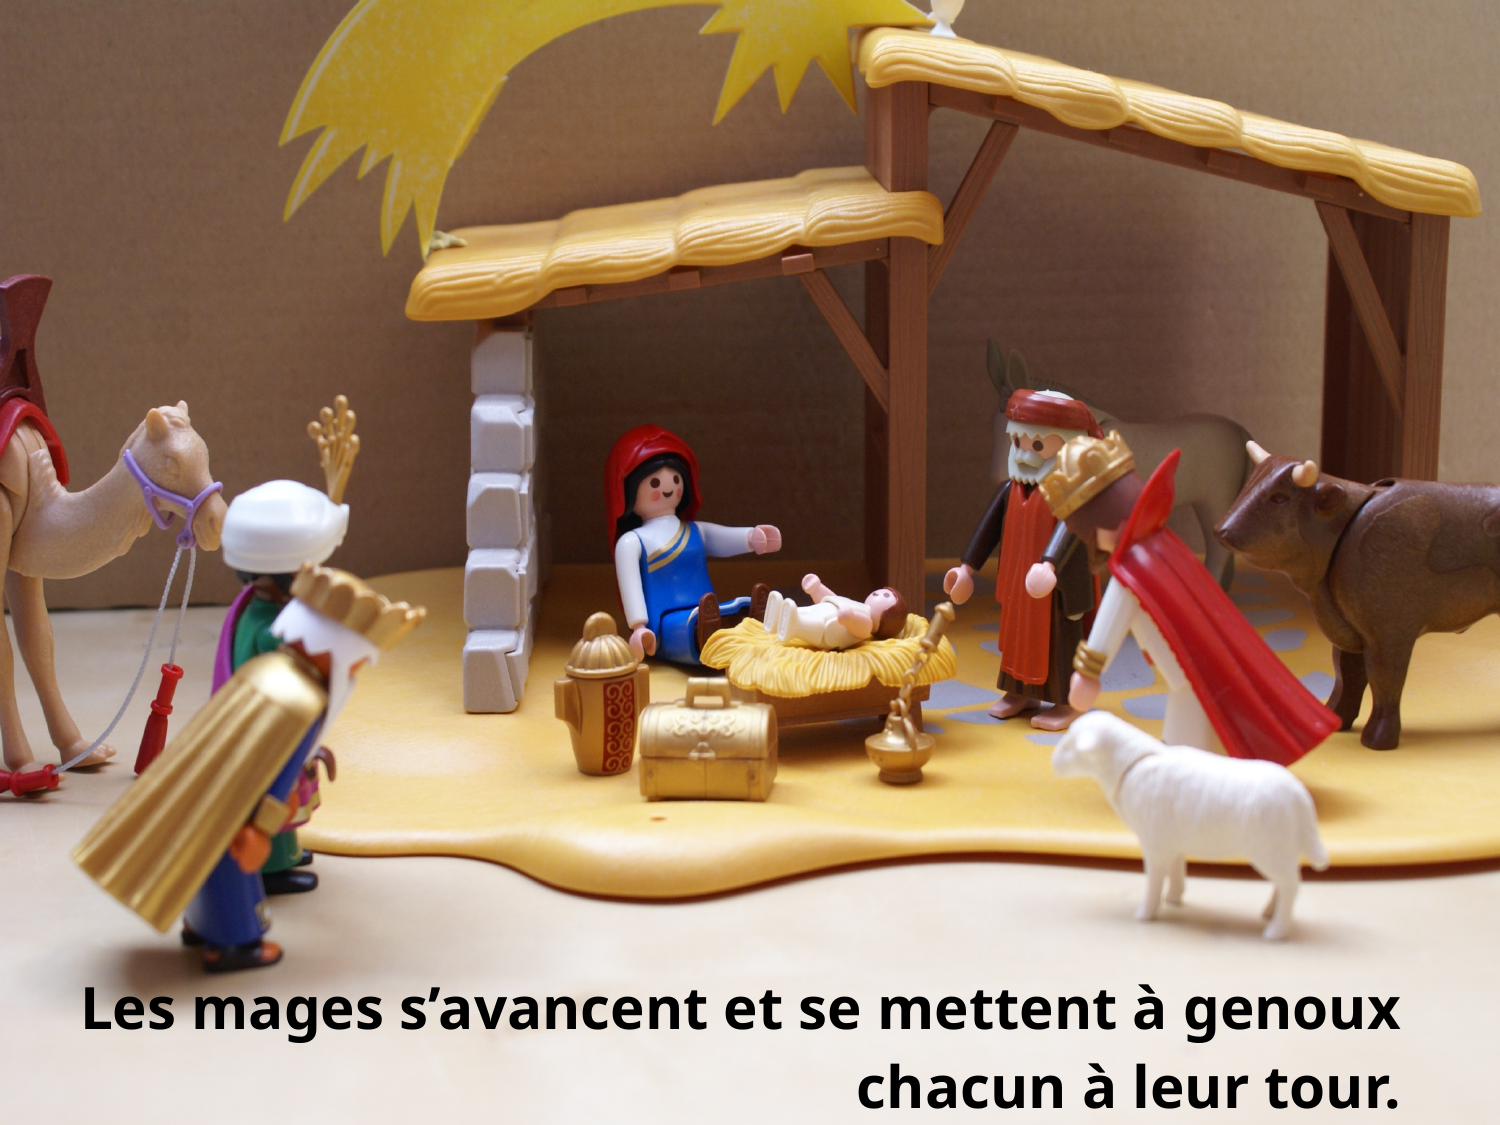

Les mages s’avancent et se mettent à genoux
chacun à leur tour.